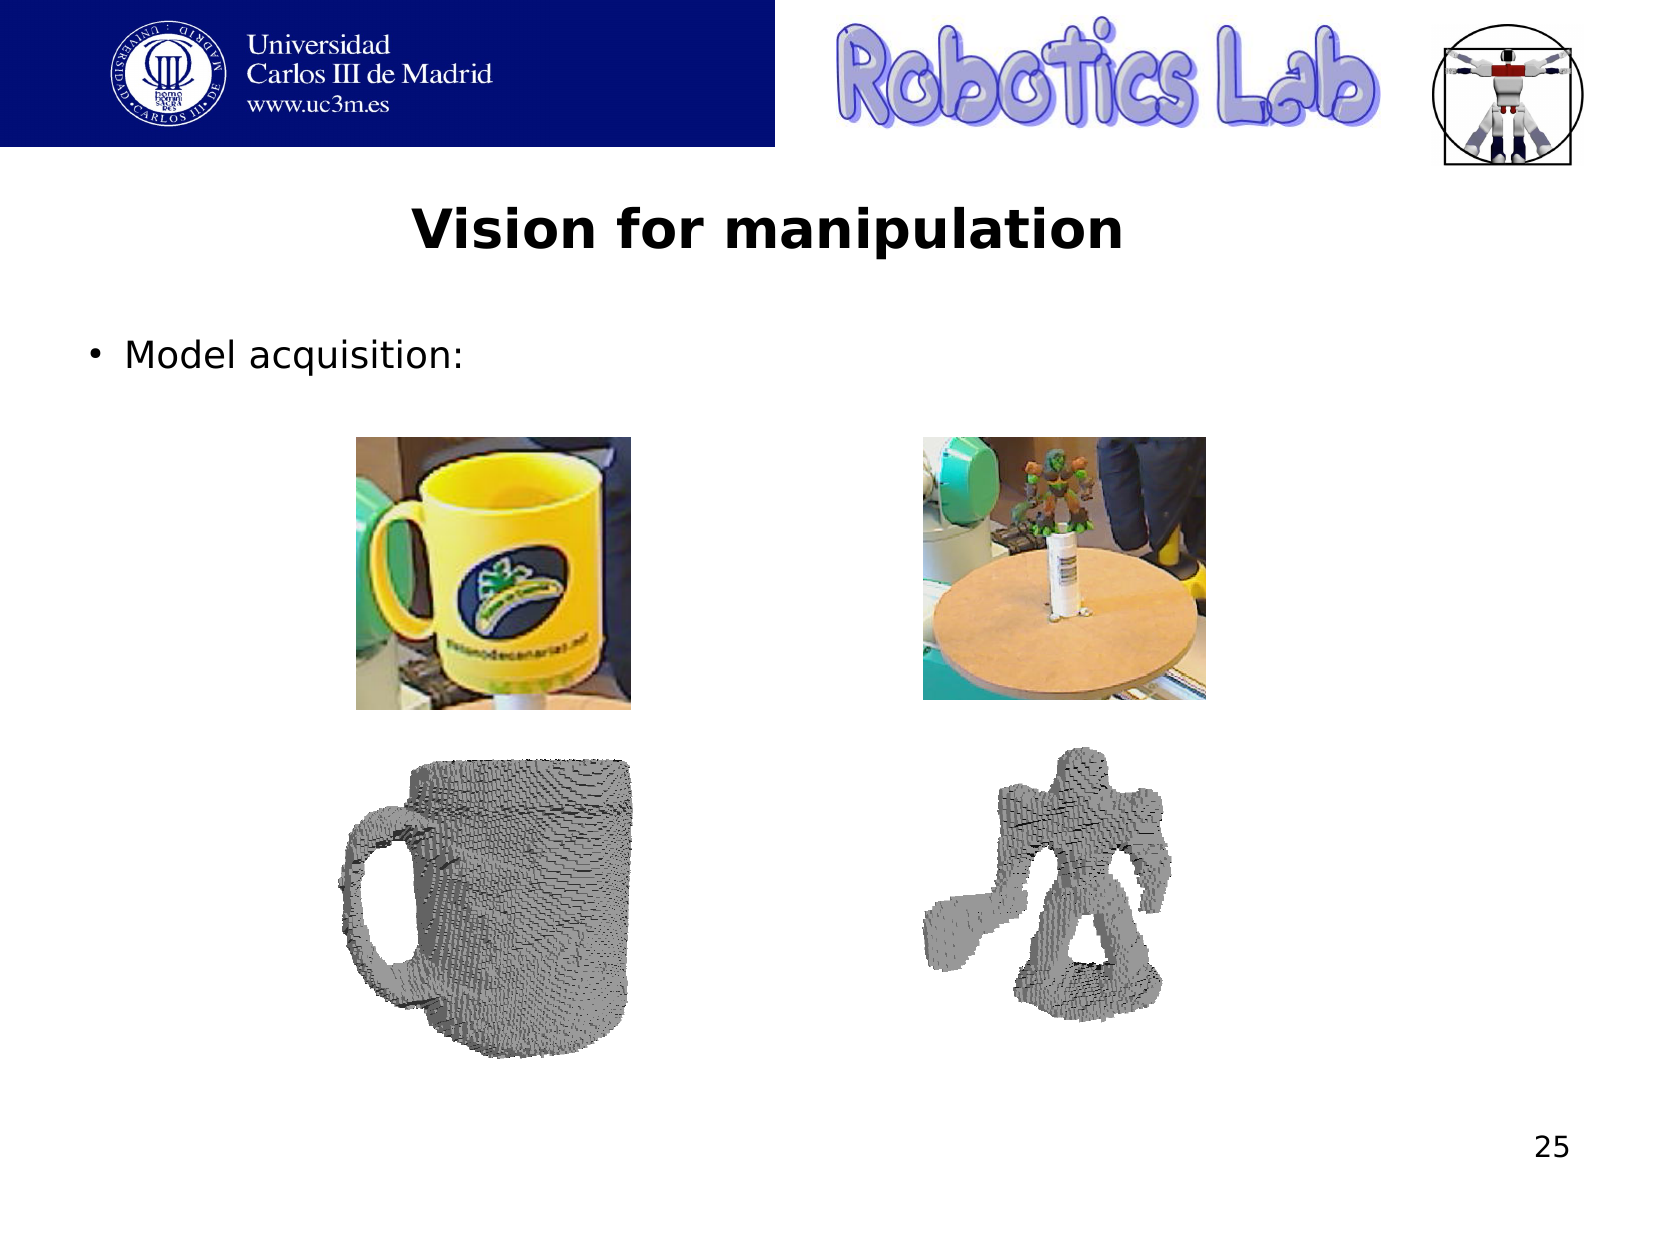

# Estructura Interdisciplinar e Internacional
Robotics Lab
Vision for manipulation
Model acquisition:
25